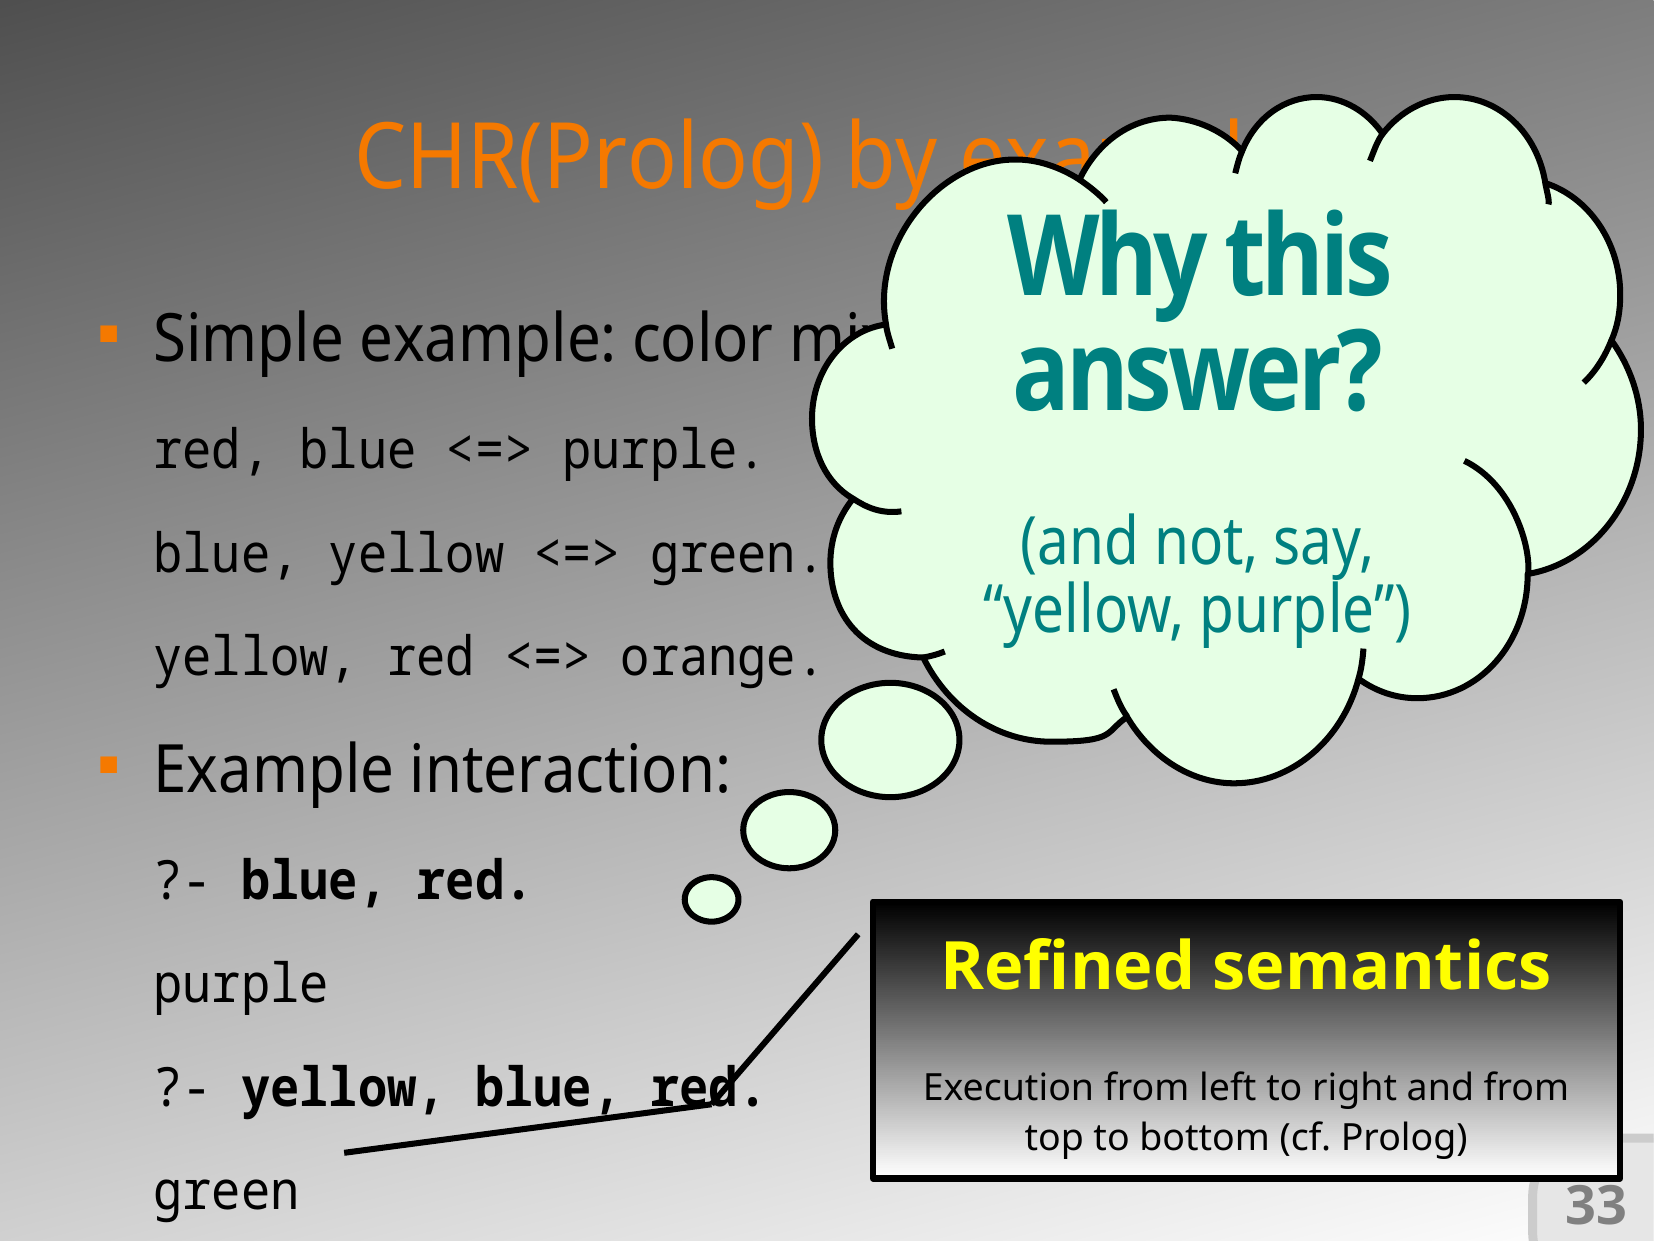

# CHR(Prolog) by example
Why this answer?
(and not, say, “yellow, purple”)
Simple example: color mixing in CHR
red, blue <=> purple.
blue, yellow <=> green.
yellow, red <=> orange.
Example interaction:
?- blue, red.
purple
?- yellow, blue, red.
green
red
Refined semantics
Execution from left to right and from top to bottom (cf. Prolog)
33